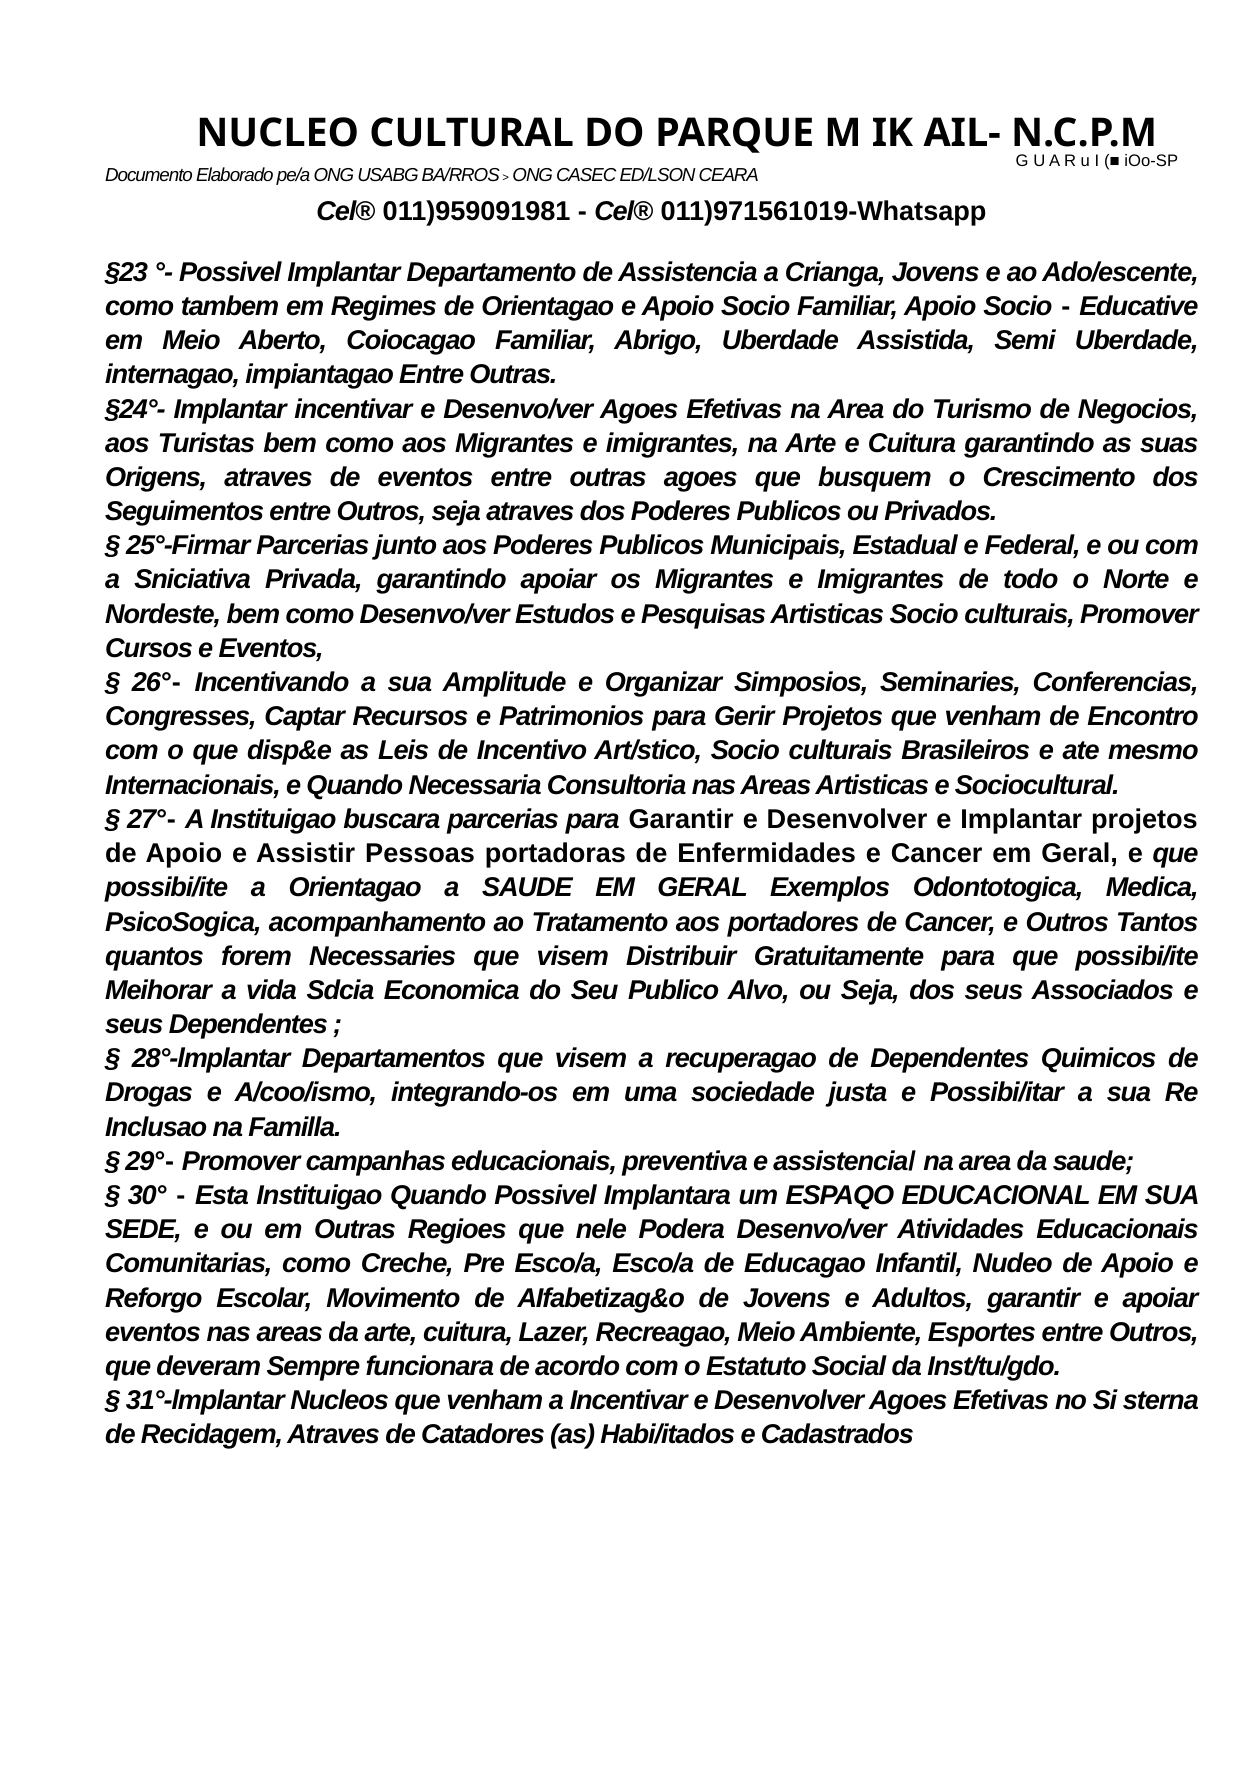

NUCLEO CULTURAL DO PARQUE M IK AIL- N.C.P.M
G U A R u I (■ iOo-SP
Documento Elaborado pe/a ONG USABG BA/RROS > ONG CASEC ED/LSON CEARA
Cel® 011)959091981 - Cel® 011)971561019-Whatsapp
§23 °- Possivel Implantar Departamento de Assistencia a Crianga, Jovens e ao Ado/escente, como tambem em Regimes de Orientagao e Apoio Socio Familiar, Apoio Socio - Educative em Meio Aberto, Coiocagao Familiar, Abrigo, Uberdade Assistida, Semi Uberdade, internagao, impiantagao Entre Outras.
§24°- Implantar incentivar e Desenvo/ver Agoes Efetivas na Area do Turismo de Negocios, aos Turistas bem como aos Migrantes e imigrantes, na Arte e Cuitura garantindo as suas Origens, atraves de eventos entre outras agoes que busquem o Crescimento dos Seguimentos entre Outros, seja atraves dos Poderes Publicos ou Privados.
§ 25°-Firmar Parcerias junto aos Poderes Publicos Municipais, Estadual e Federal, e ou com a Sniciativa Privada, garantindo apoiar os Migrantes e Imigrantes de todo o Norte e Nordeste, bem como Desenvo/ver Estudos e Pesquisas Artisticas Socio culturais, Promover Cursos e Eventos,
§ 26°- Incentivando a sua Amplitude e Organizar Simposios, Seminaries, Conferencias, Congresses, Captar Recursos e Patrimonios para Gerir Projetos que venham de Encontro com o que disp&e as Leis de Incentivo Art/stico, Socio culturais Brasileiros e ate mesmo Internacionais, e Quando Necessaria Consultoria nas Areas Artisticas e Sociocultural.
§ 27°- A Instituigao buscara parcerias para Garantir e Desenvolver e Implantar projetos de Apoio e Assistir Pessoas portadoras de Enfermidades e Cancer em Geral, e que possibi/ite a Orientagao a SAUDE EM GERAL Exemplos Odontotogica, Medica, PsicoSogica, acompanhamento ao Tratamento aos portadores de Cancer, e Outros Tantos quantos forem Necessaries que visem Distribuir Gratuitamente para que possibi/ite Meihorar a vida Sdcia Economica do Seu Publico Alvo, ou Seja, dos seus Associados e seus Dependentes ;
§ 28°-lmplantar Departamentos que visem a recuperagao de Dependentes Quimicos de Drogas e A/coo/ismo, integrando-os em uma sociedade justa e Possibi/itar a sua Re Inclusao na Familla.
§ 29°- Promover campanhas educacionais, preventiva e assistencia/ na area da saude;
§ 30° - Esta Instituigao Quando Possivel Implantara um ESPAQO EDUCACIONAL EM SUA SEDE, e ou em Outras Regioes que nele Podera Desenvo/ver Atividades Educacionais Comunitarias, como Creche, Pre Esco/a, Esco/a de Educagao Infantil, Nudeo de Apoio e Reforgo Escolar, Movimento de AIfabetizag&o de Jovens e Adultos, garantir e apoiar eventos nas areas da arte, cuitura, Lazer, Recreagao, Meio Ambiente, Esportes entre Outros, que deveram Sempre funcionara de acordo com o Estatuto Social da Inst/tu/gdo.
§ 31°-lmplantar Nucleos que venham a Incentivar e Desenvolver Agoes Efetivas no Si sterna de Recidagem, Atraves de Catadores (as) Habi/itados e Cadastrados